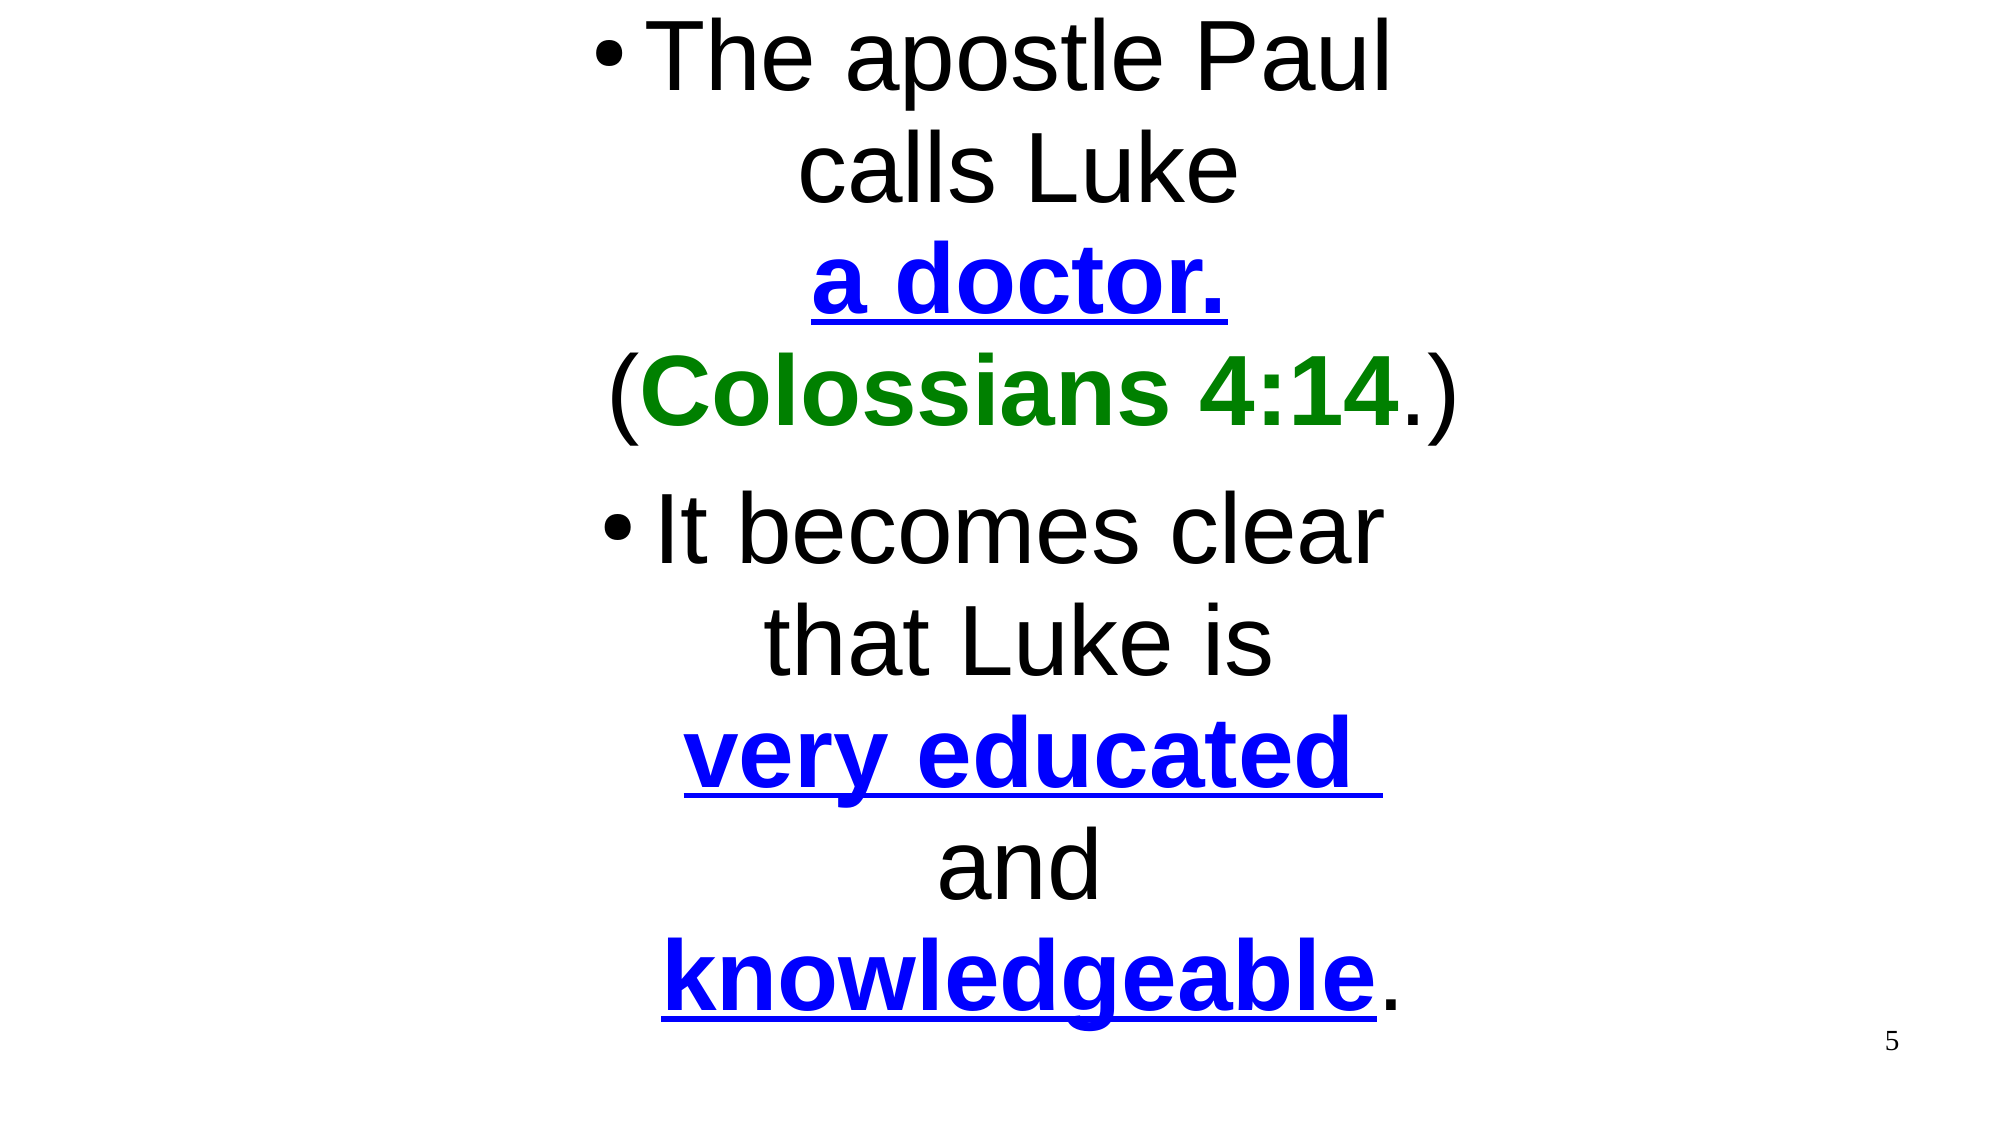

# The apostle Paul calls Luke a doctor. (Colossians 4:14.)
It becomes clear
that Luke is
very educated
and
knowledgeable.
5